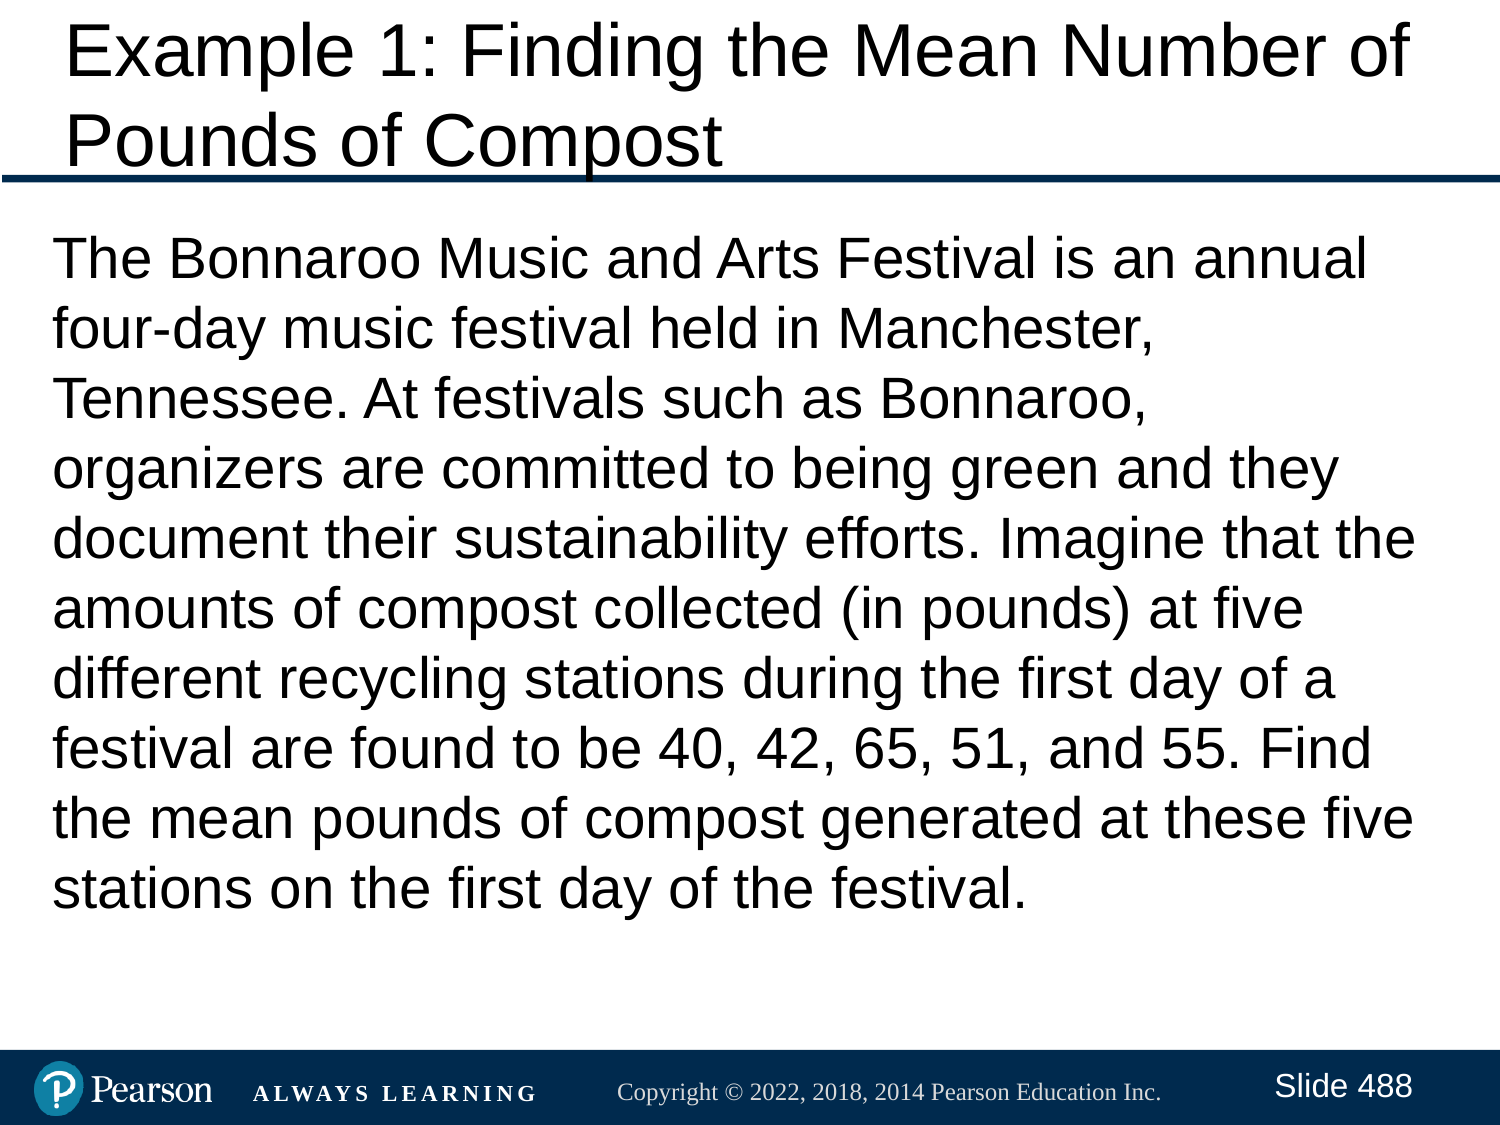

# Example 1: Finding the Mean Number of Pounds of Compost
The Bonnaroo Music and Arts Festival is an annual four-day music festival held in Manchester, Tennessee. At festivals such as Bonnaroo, organizers are committed to being green and they document their sustainability efforts. Imagine that the amounts of compost collected (in pounds) at five different recycling stations during the first day of a festival are found to be 40, 42, 65, 51, and 55. Find the mean pounds of compost generated at these five stations on the first day of the festival.